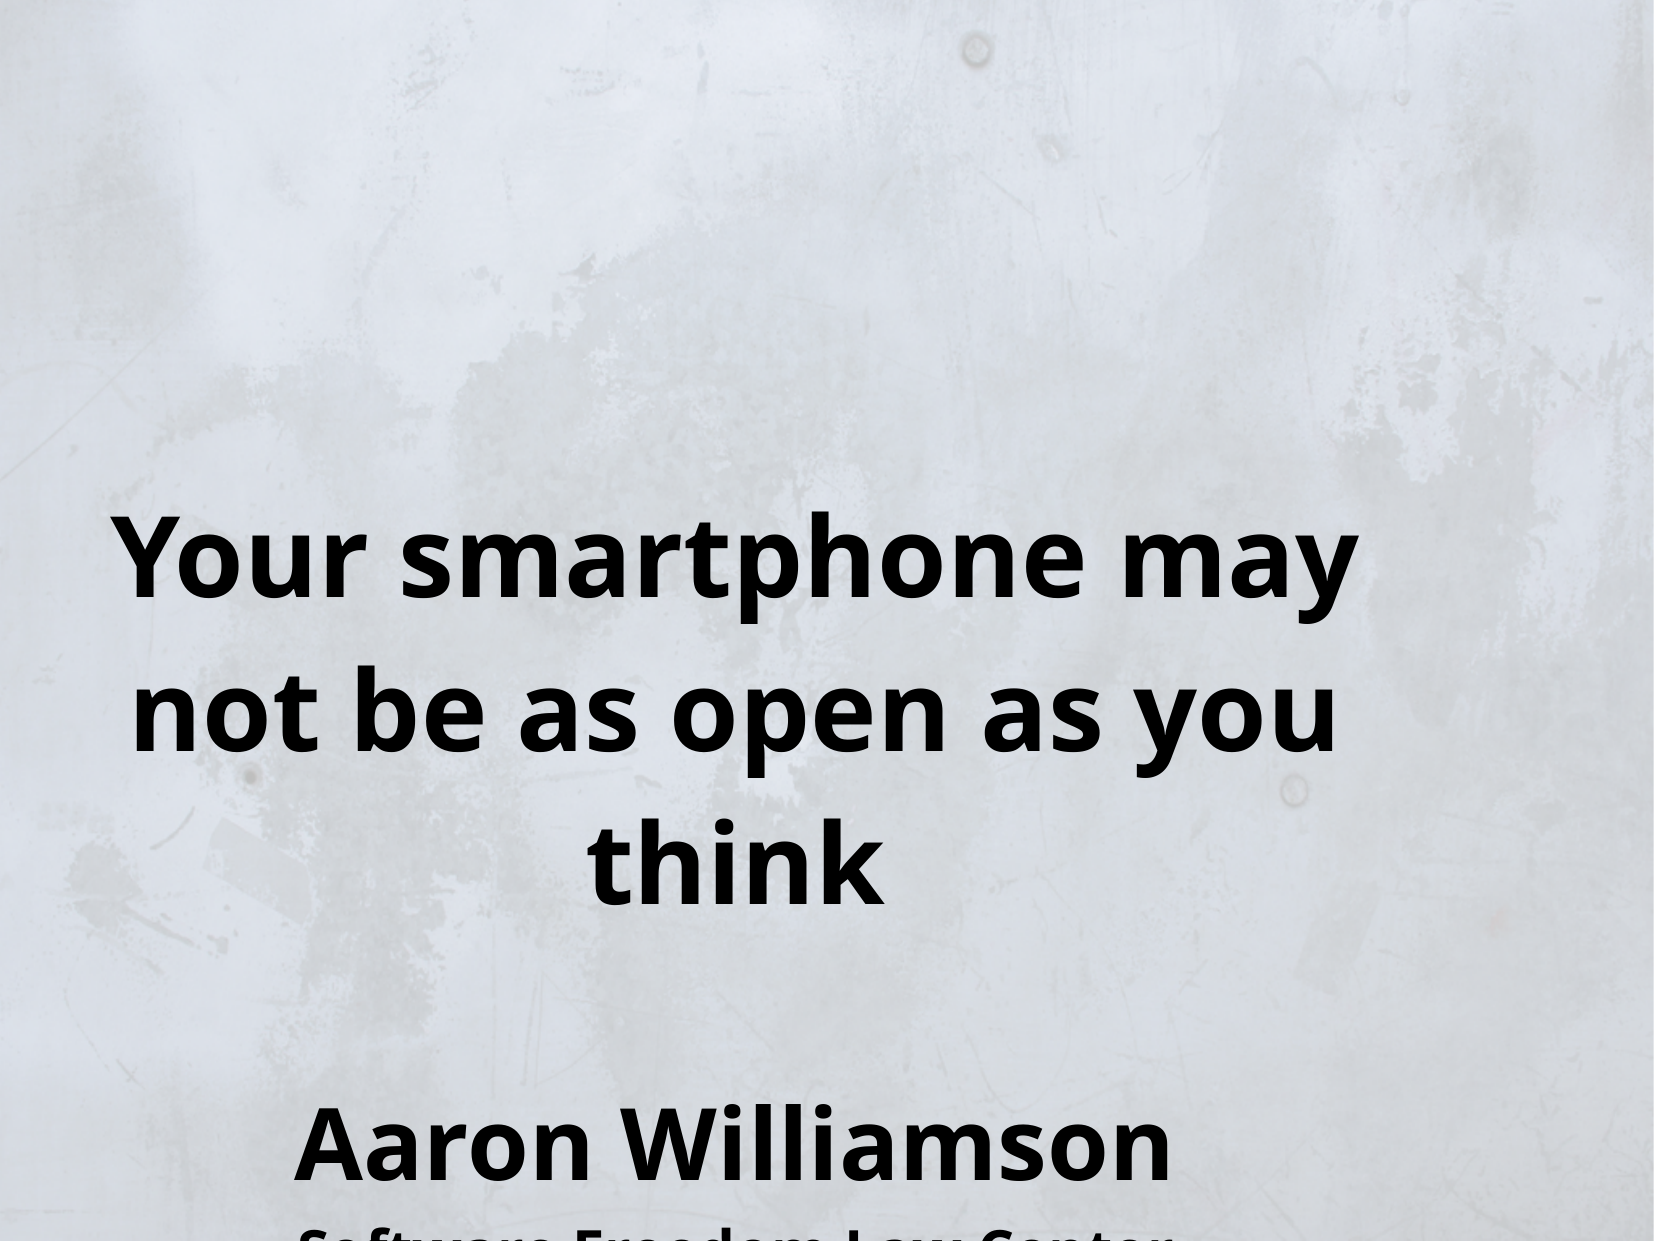

Your smartphone may not be as open as you think
Aaron Williamson
Software Freedom Law Center